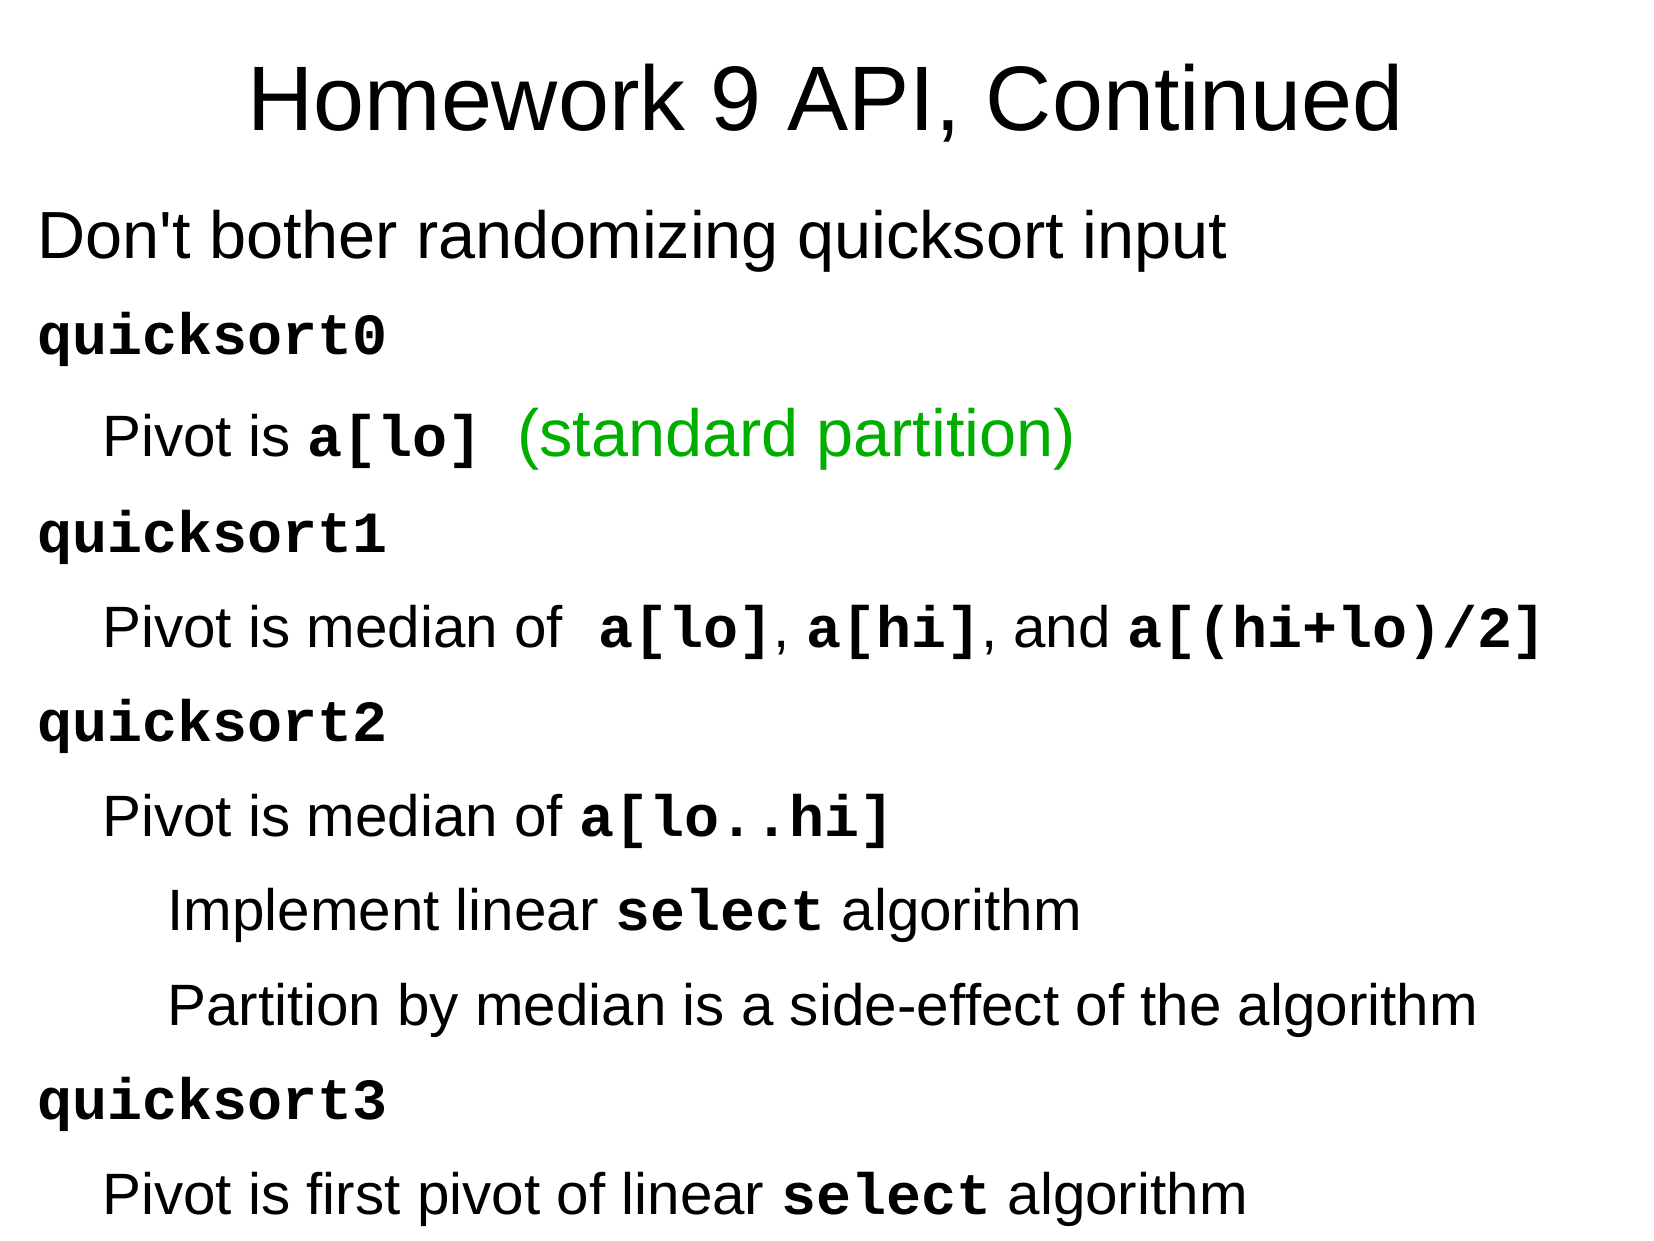

# Homework 9 API, Continued
Don't bother randomizing quicksort input
quicksort0
 Pivot is a[lo] (standard partition)
quicksort1
 Pivot is median of a[lo], a[hi], and a[(hi+lo)/2]
quicksort2
 Pivot is median of a[lo..hi]
 Implement linear select algorithm
 Partition by median is a side-effect of the algorithm
quicksort3
 Pivot is first pivot of linear select algorithm